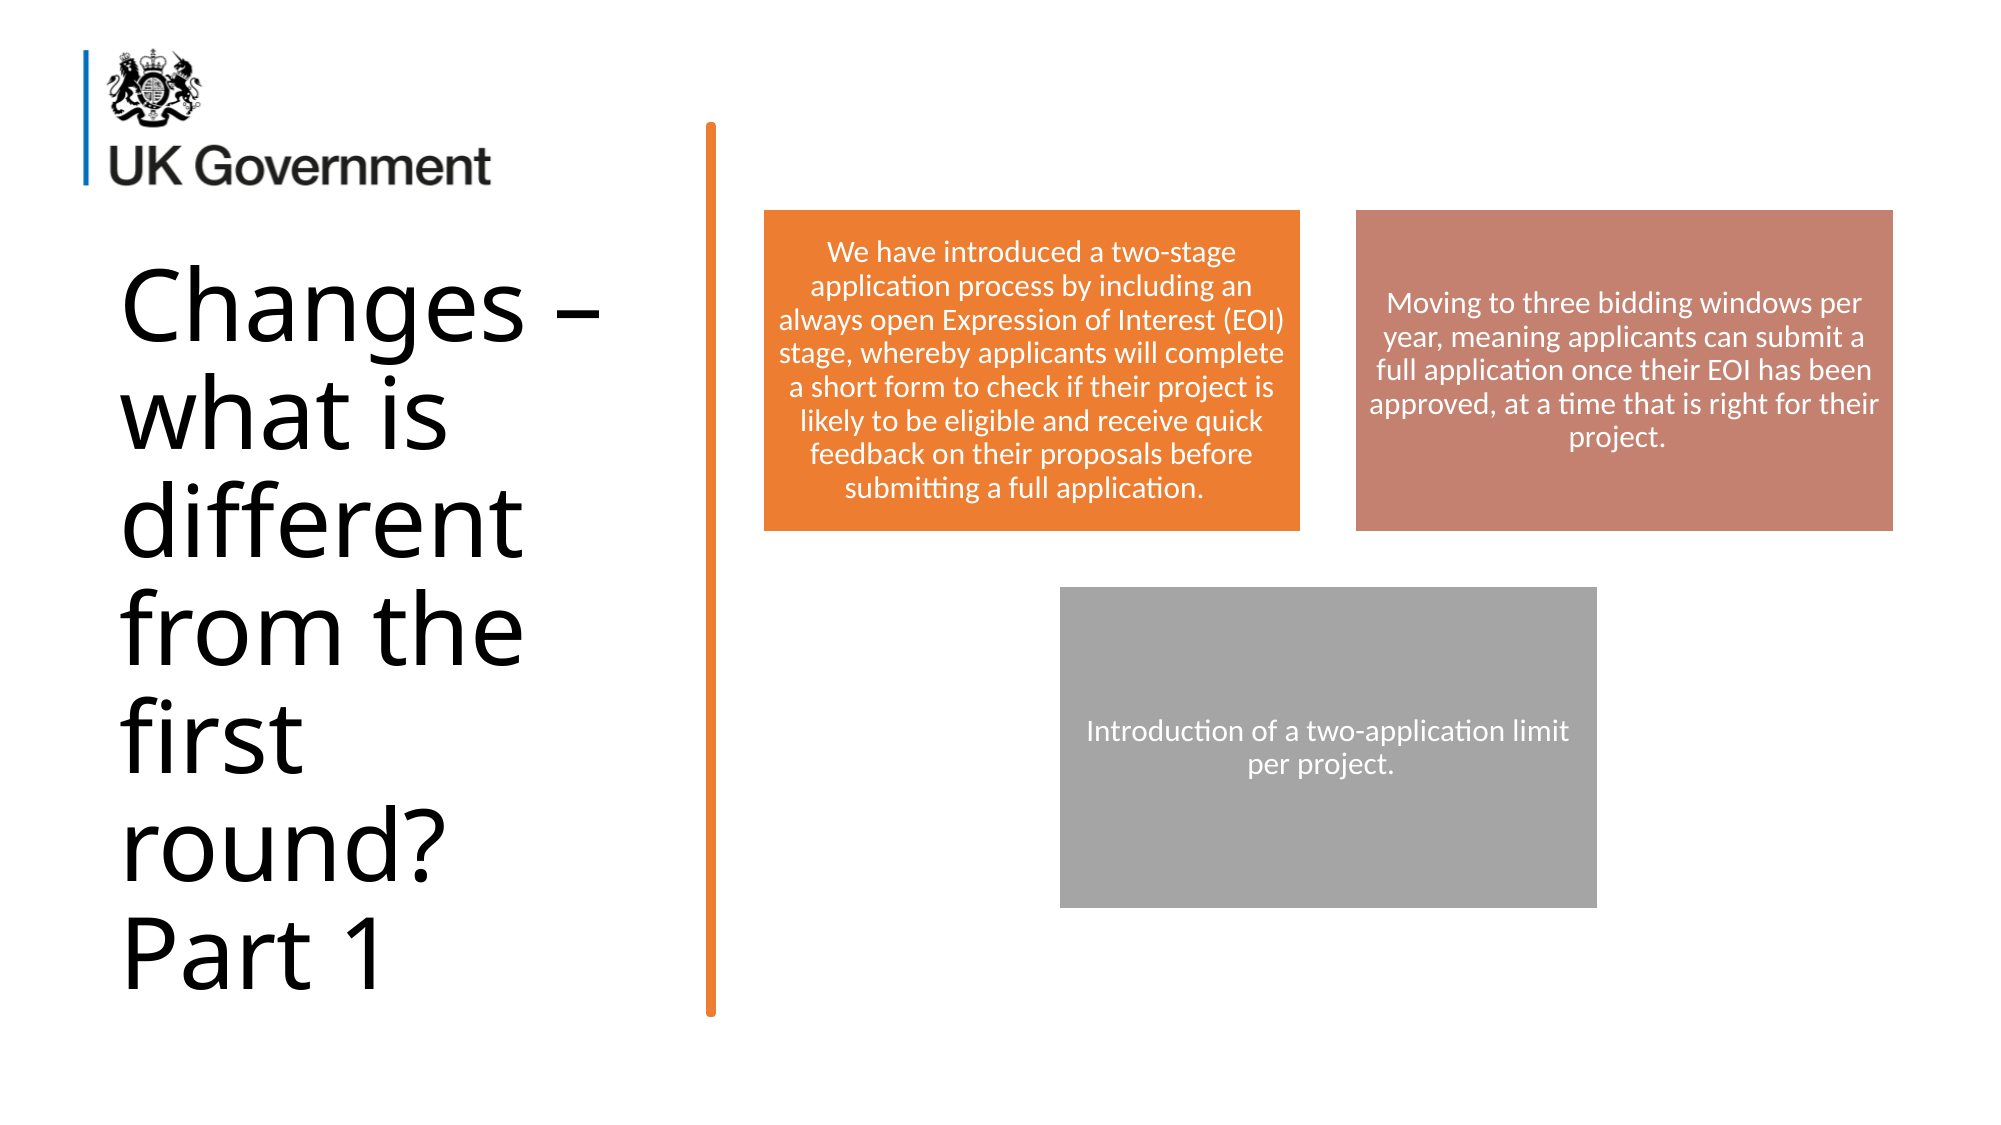

We have introduced a two-stage application process by including an always open Expression of Interest (EOI) stage, whereby applicants will complete a short form to check if their project is likely to be eligible and receive quick feedback on their proposals before submitting a full application.
Moving to three bidding windows per year, meaning applicants can submit a full application once their EOI has been approved, at a time that is right for their project.
Introduction of a two-application limit per project.
# Changes – what is different from the first round? Part 1